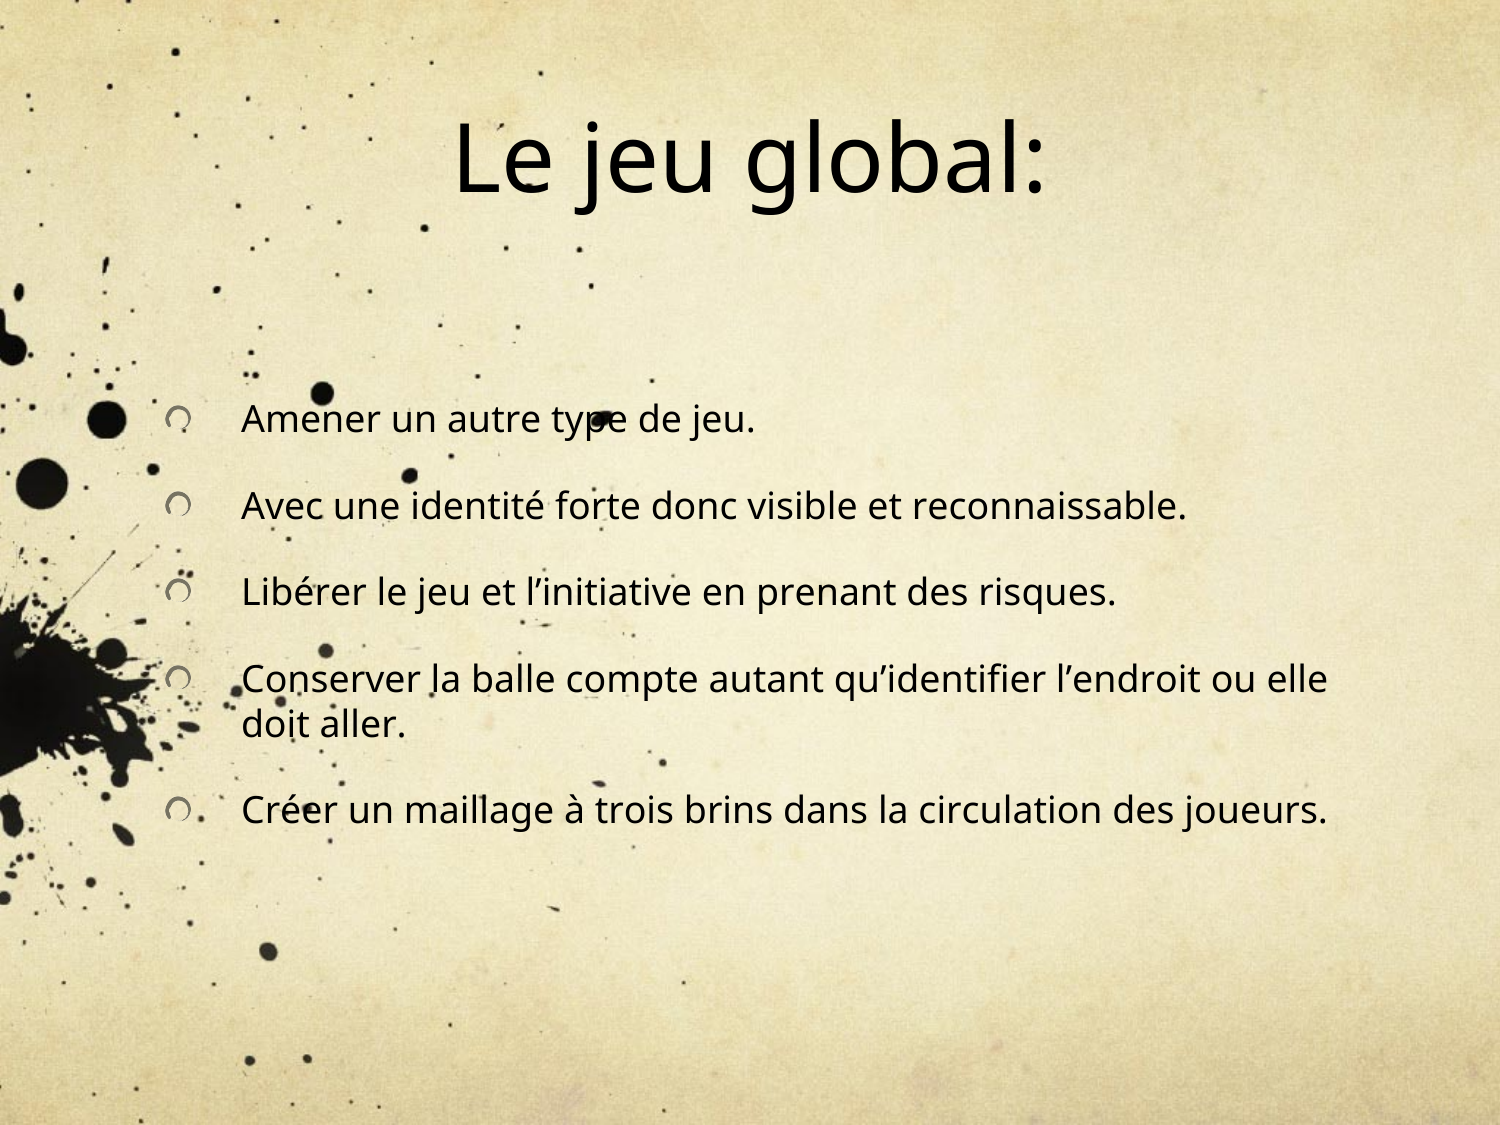

# Le jeu global:
Amener un autre type de jeu.
Avec une identité forte donc visible et reconnaissable.
Libérer le jeu et l’initiative en prenant des risques.
Conserver la balle compte autant qu’identifier l’endroit ou elle doit aller.
Créer un maillage à trois brins dans la circulation des joueurs.